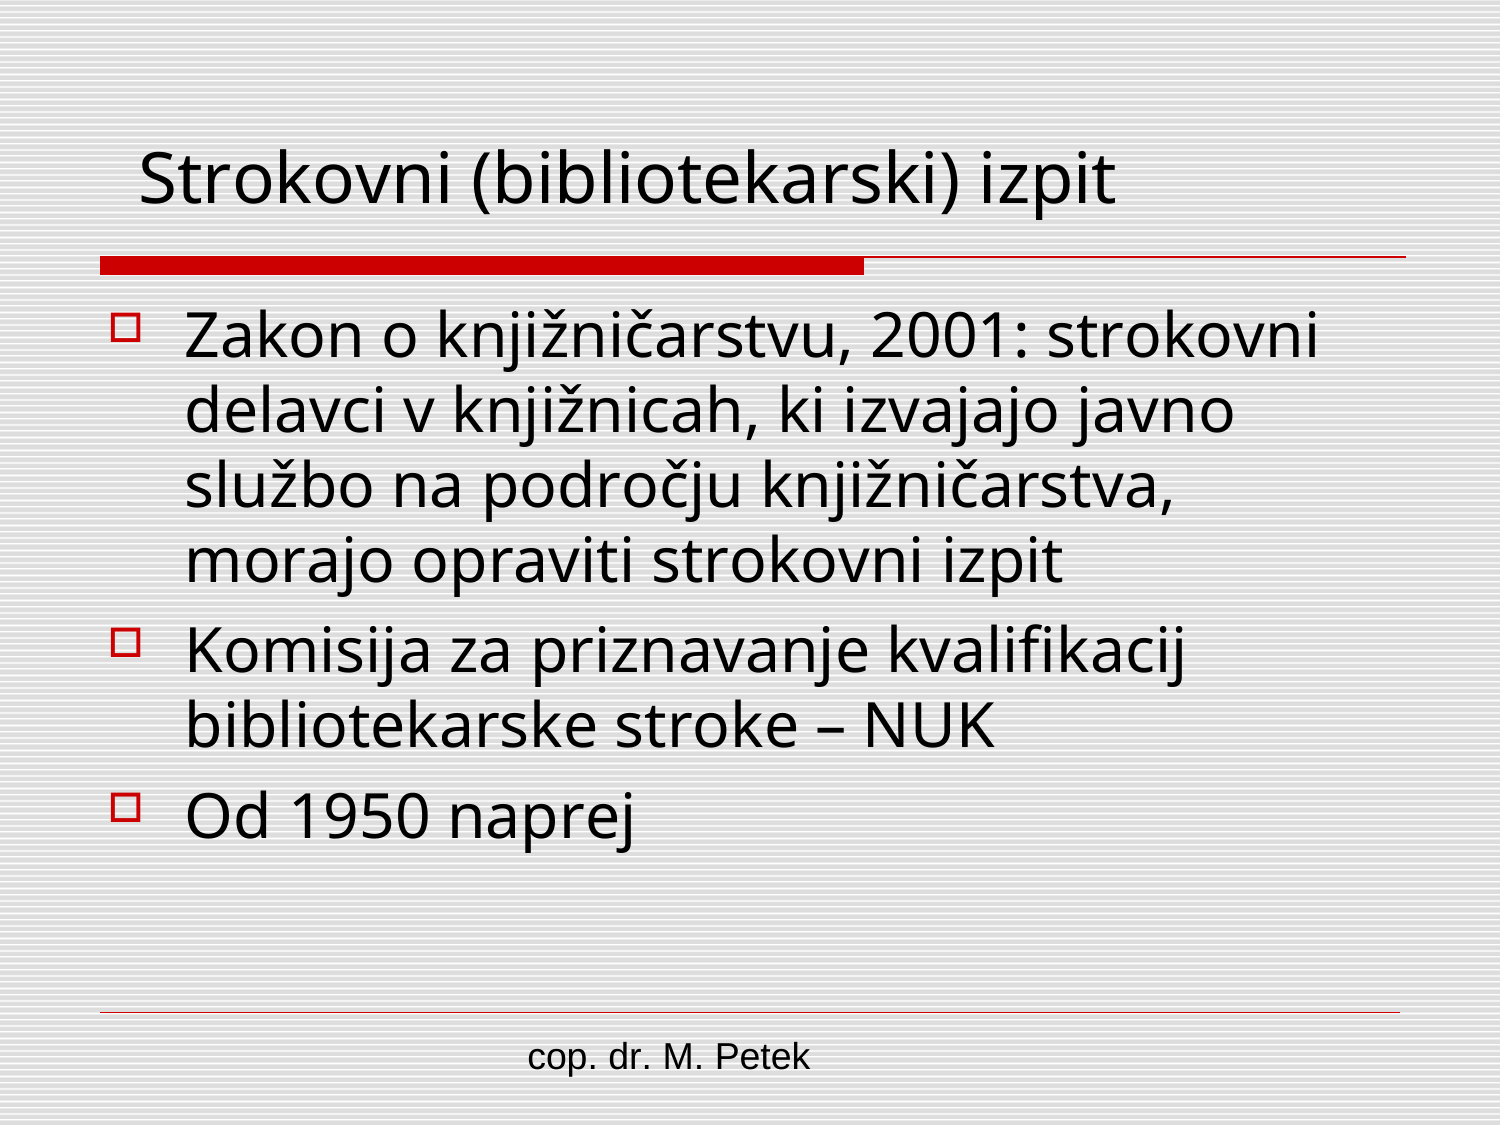

# Strokovni (bibliotekarski) izpit
Zakon o knjižničarstvu, 2001: strokovni delavci v knjižnicah, ki izvajajo javno službo na področju knjižničarstva, morajo opraviti strokovni izpit
Komisija za priznavanje kvalifikacij bibliotekarske stroke – NUK
Od 1950 naprej
cop. dr. M. Petek